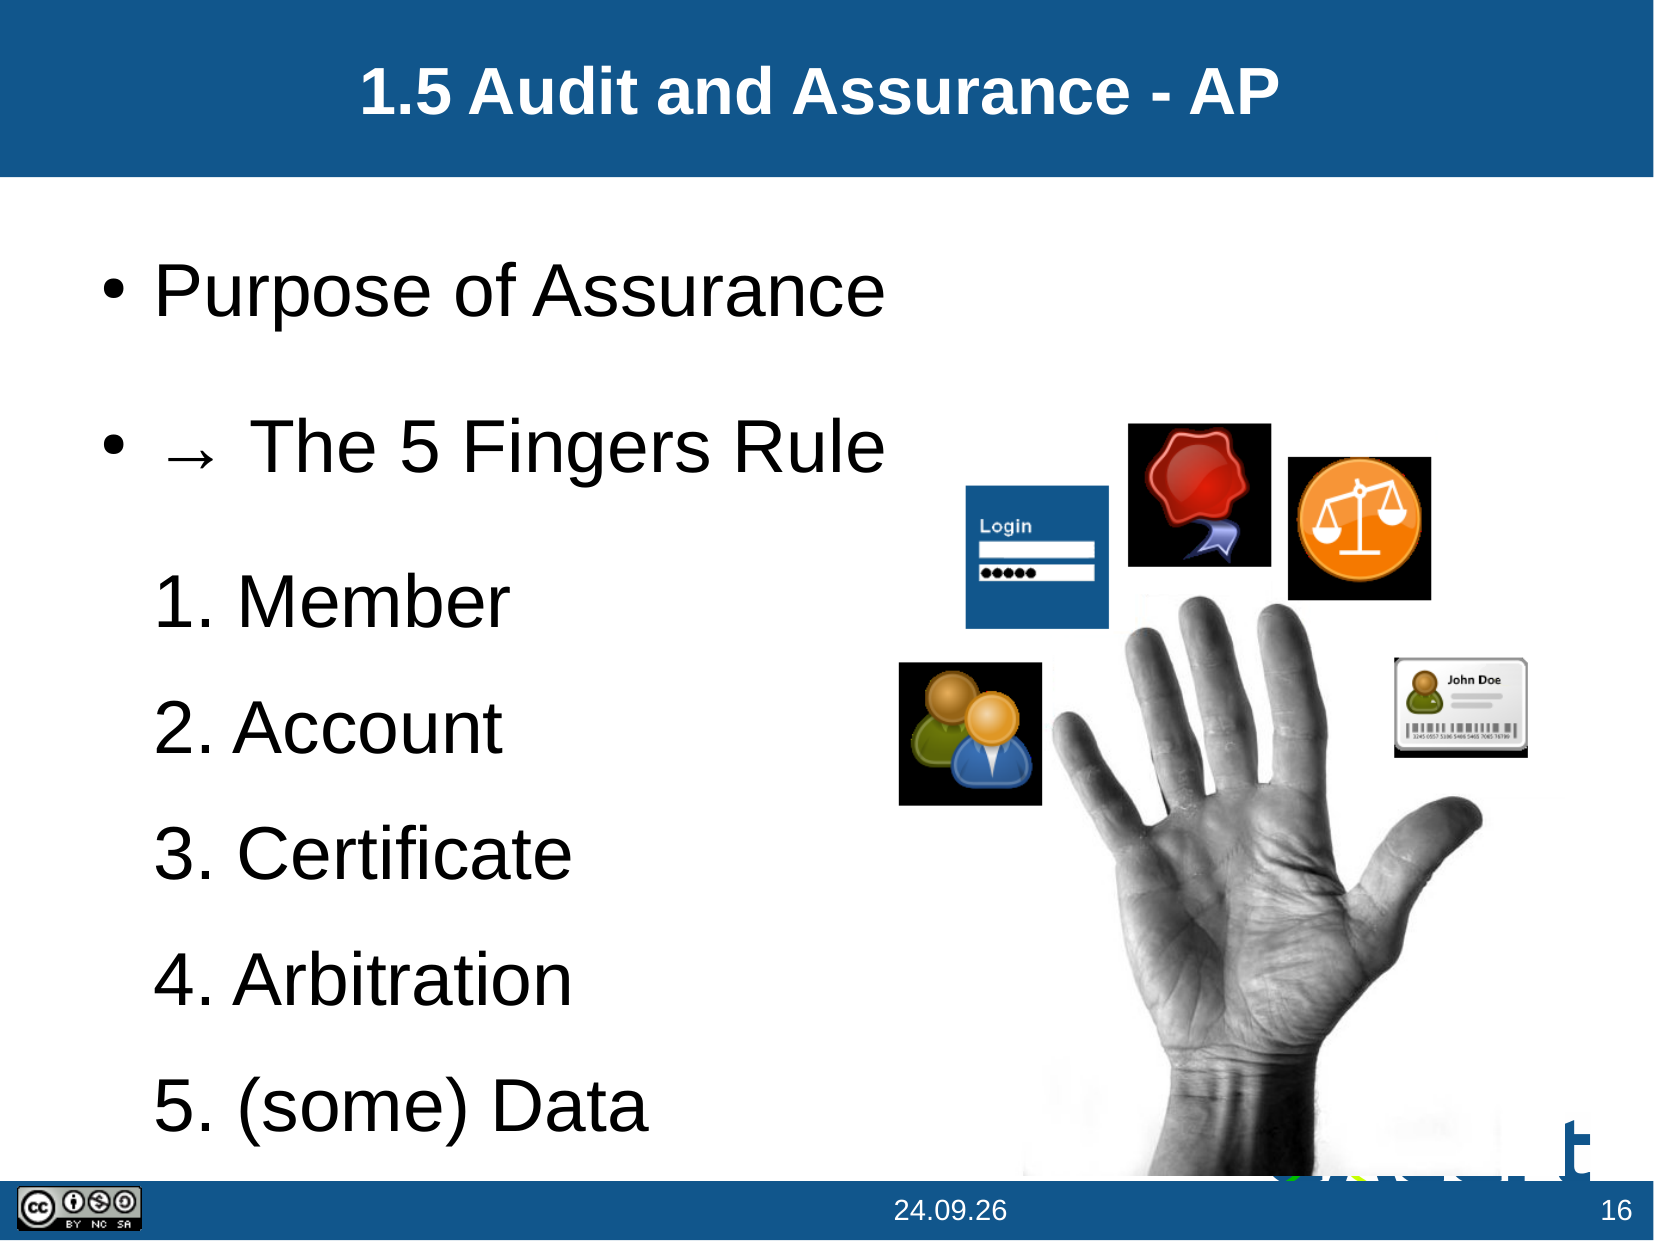

# 1.5 Audit and Assurance - AP
Purpose of Assurance
→ The 5 Fingers Rule
1. Member
2. Account
3. Certificate
4. Arbitration
5. (some) Data